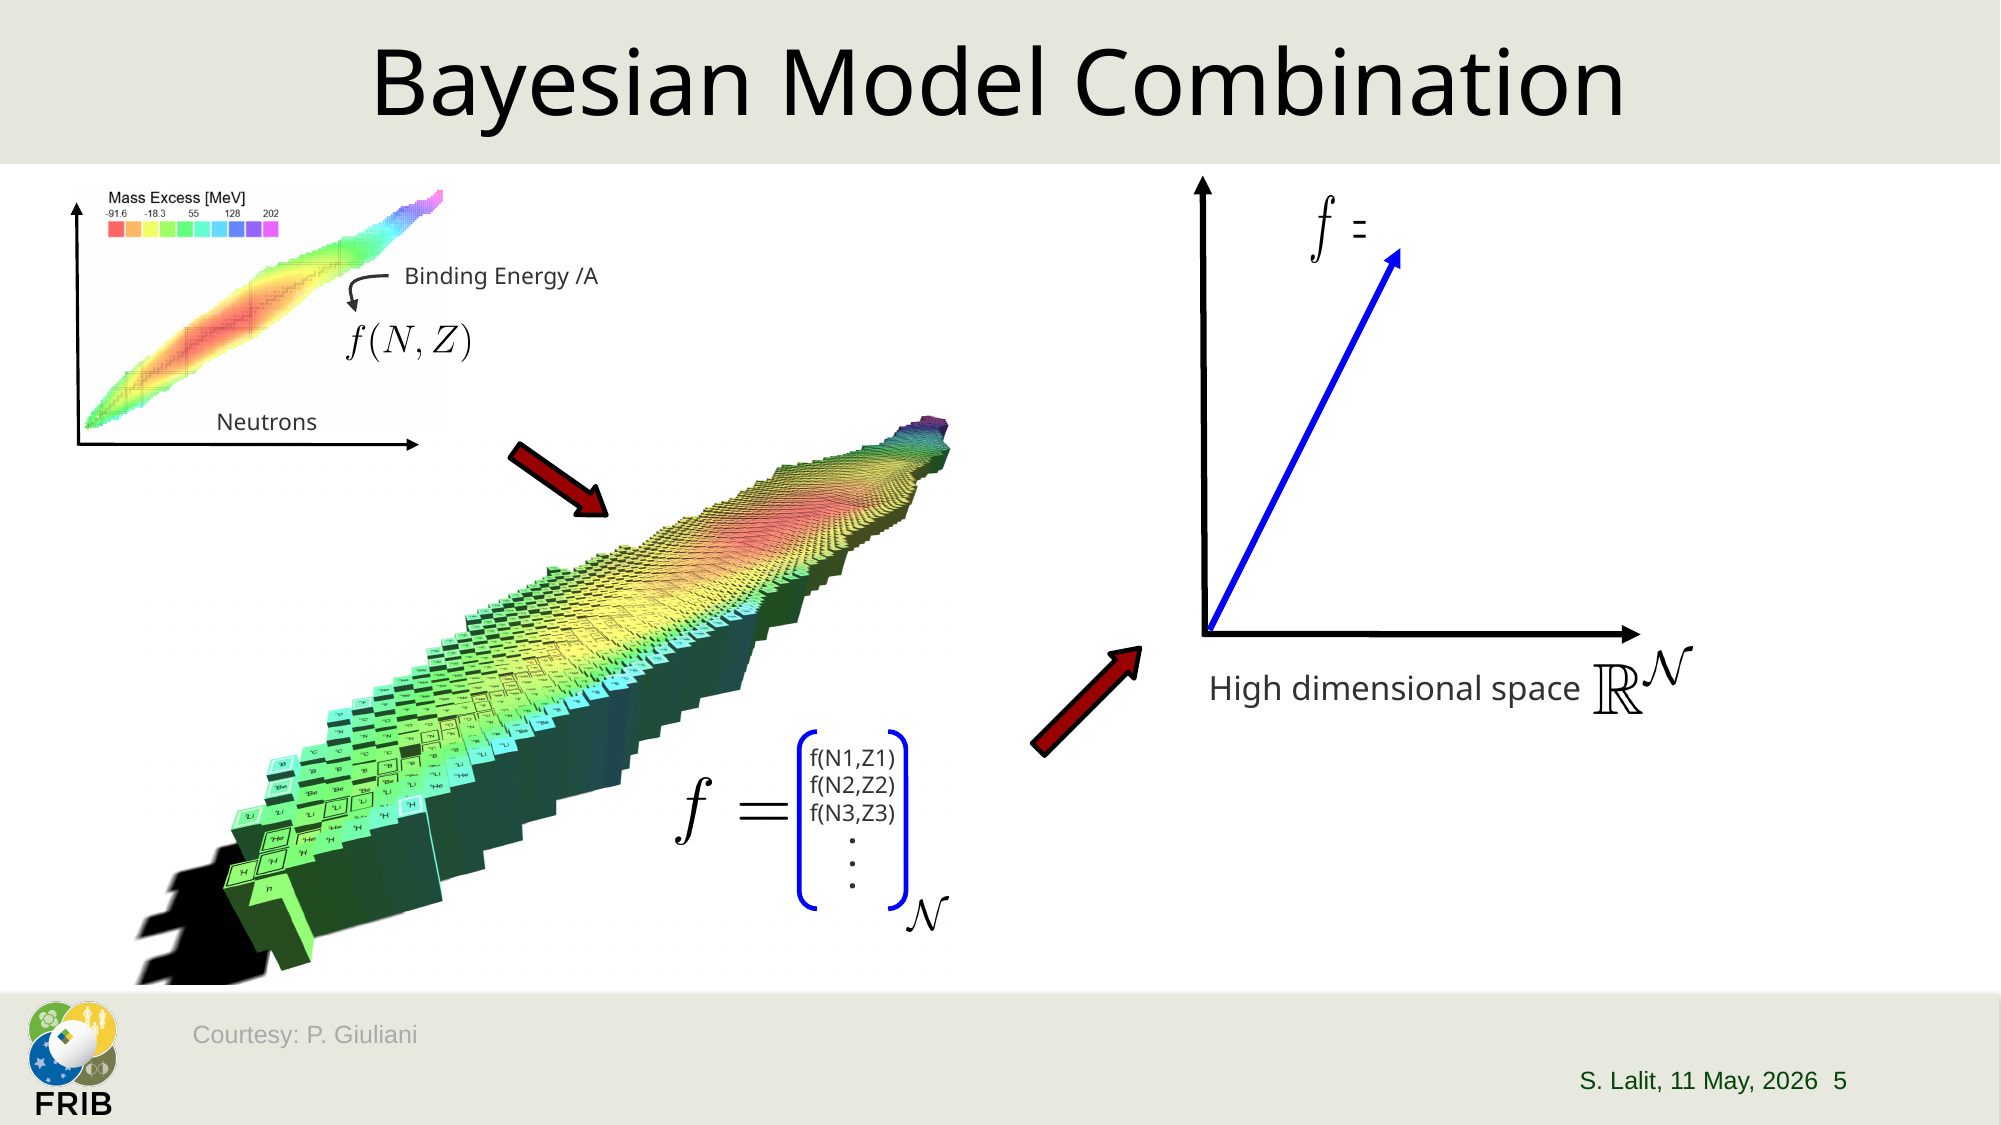

Bayesian Model Combination
High dimensional space
Neutrons
Binding Energy /A
f(N1,Z1)
f(N2,Z2)
f(N3,Z3)
.
.
.
Courtesy: P. Giuliani
S. Lalit, 11 May, 2026
5